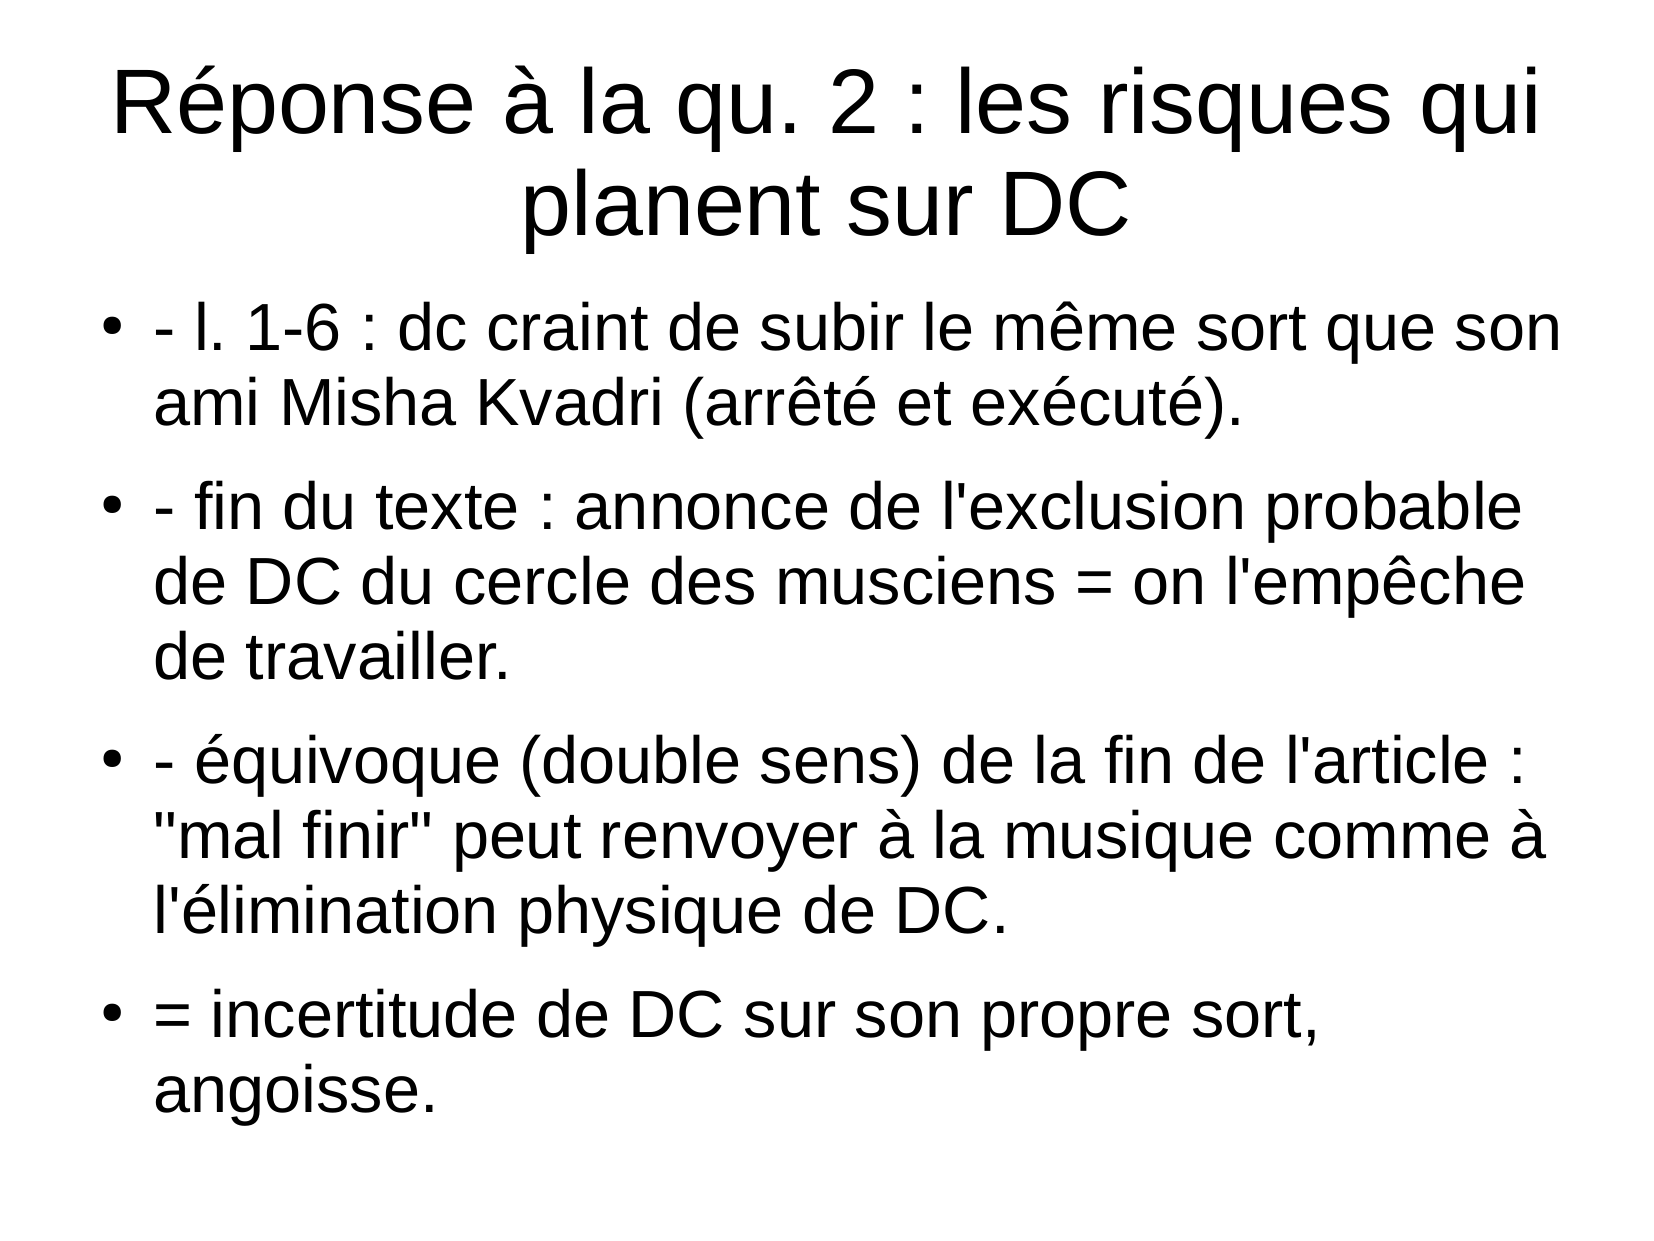

# Réponse à la qu. 2 : les risques qui planent sur DC
- l. 1-6 : dc craint de subir le même sort que son ami Misha Kvadri (arrêté et exécuté).
- fin du texte : annonce de l'exclusion probable de DC du cercle des musciens = on l'empêche de travailler.
- équivoque (double sens) de la fin de l'article : "mal finir" peut renvoyer à la musique comme à l'élimination physique de DC.
= incertitude de DC sur son propre sort, angoisse.